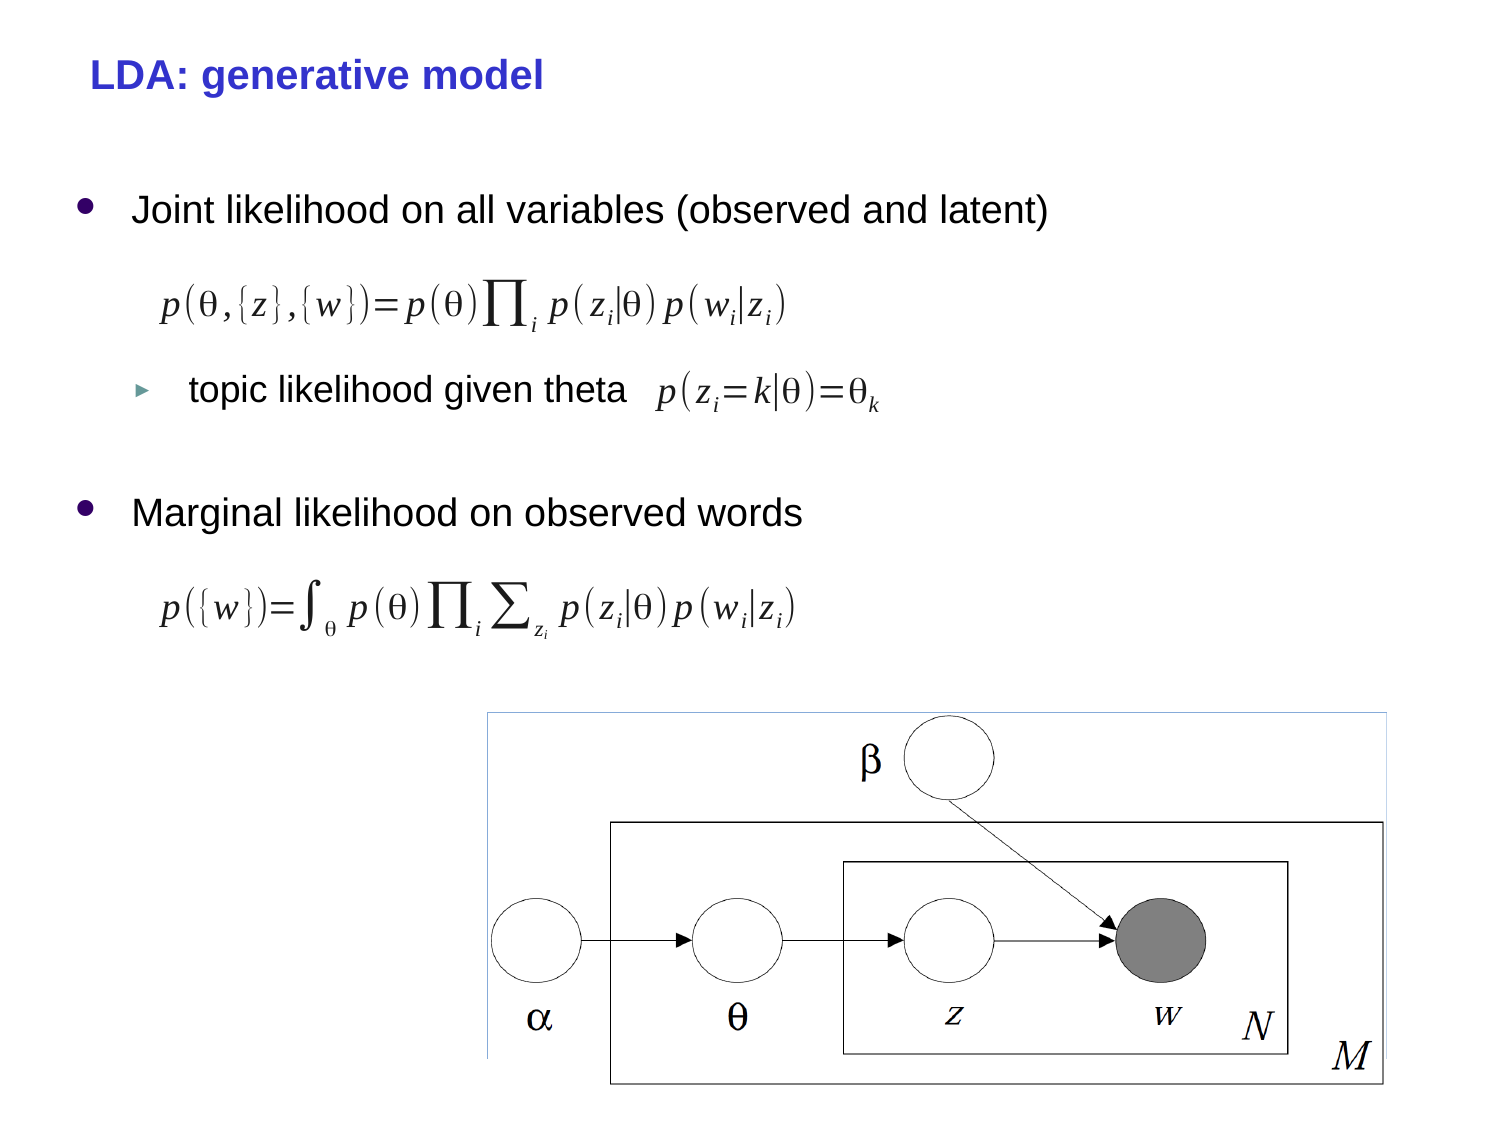

# LDA: generative model
Joint likelihood on all variables (observed and latent)
topic likelihood given theta
Marginal likelihood on observed words